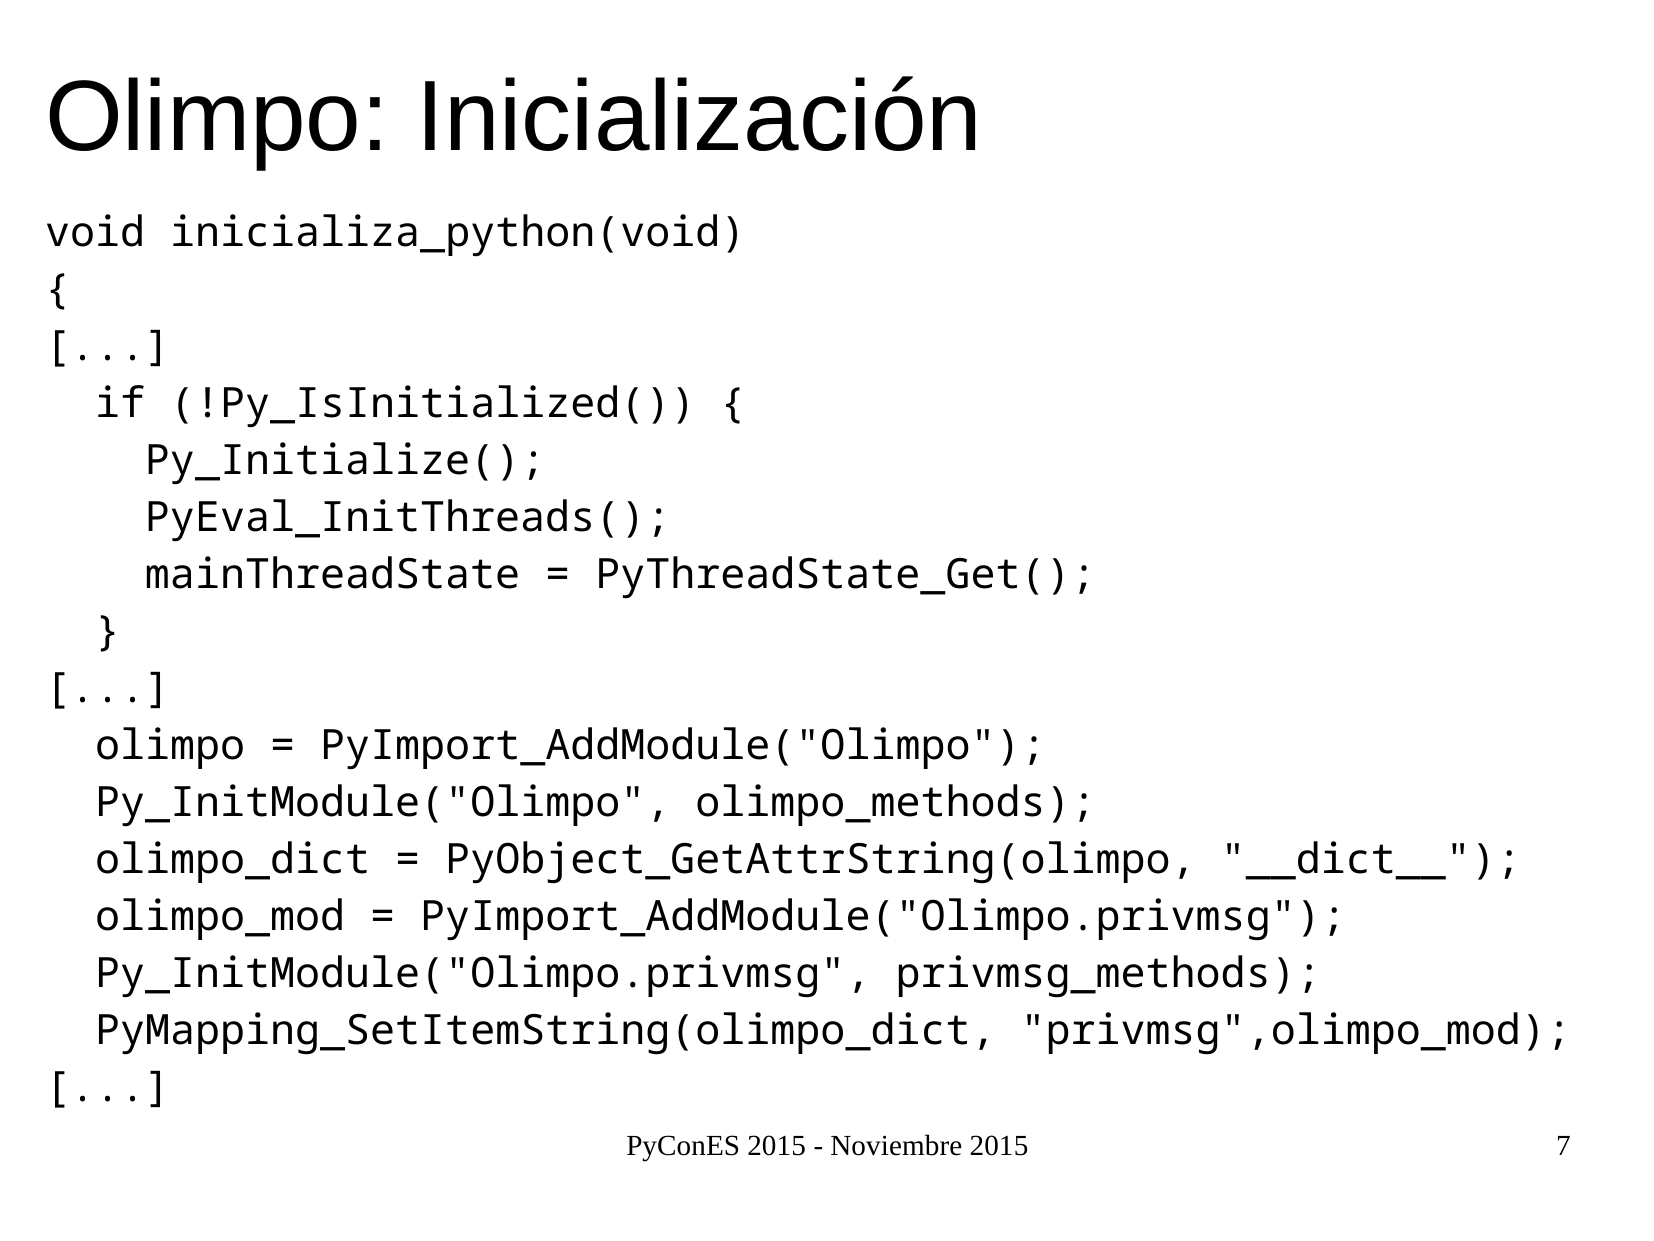

# Olimpo: Inicialización
void inicializa_python(void)
{
[...]
 if (!Py_IsInitialized()) {
 Py_Initialize();
 PyEval_InitThreads();
 mainThreadState = PyThreadState_Get();
 }
[...]
 olimpo = PyImport_AddModule("Olimpo");
 Py_InitModule("Olimpo", olimpo_methods);
 olimpo_dict = PyObject_GetAttrString(olimpo, "__dict__");
 olimpo_mod = PyImport_AddModule("Olimpo.privmsg");
 Py_InitModule("Olimpo.privmsg", privmsg_methods);
 PyMapping_SetItemString(olimpo_dict, "privmsg",olimpo_mod);
[...]
PyConES 2015 - Noviembre 2015
7